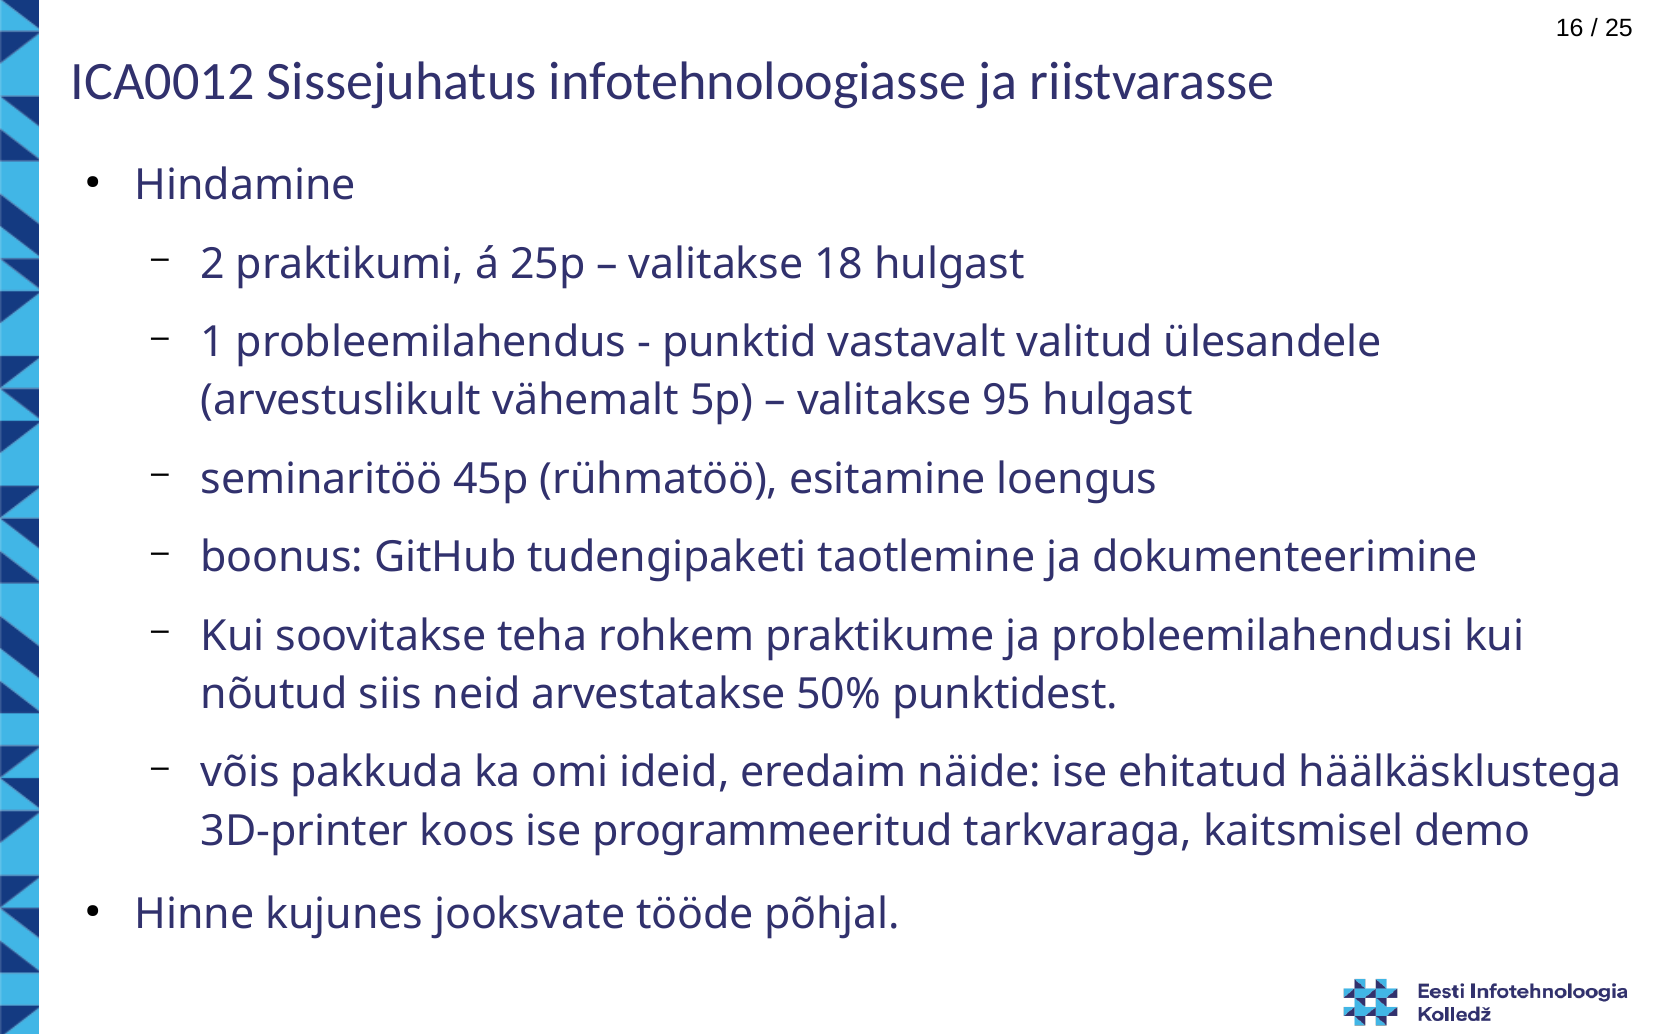

# ICA0012 Sissejuhatus infotehnoloogiasse ja riistvarasse
Hindamine
2 praktikumi, á 25p – valitakse 18 hulgast
1 probleemilahendus - punktid vastavalt valitud ülesandele (arvestuslikult vähemalt 5p) – valitakse 95 hulgast
seminaritöö 45p (rühmatöö), esitamine loengus
boonus: GitHub tudengipaketi taotlemine ja dokumenteerimine
Kui soovitakse teha rohkem praktikume ja probleemilahendusi kui nõutud siis neid arvestatakse 50% punktidest.
võis pakkuda ka omi ideid, eredaim näide: ise ehitatud häälkäsklustega 3D-printer koos ise programmeeritud tarkvaraga, kaitsmisel demo
Hinne kujunes jooksvate tööde põhjal.